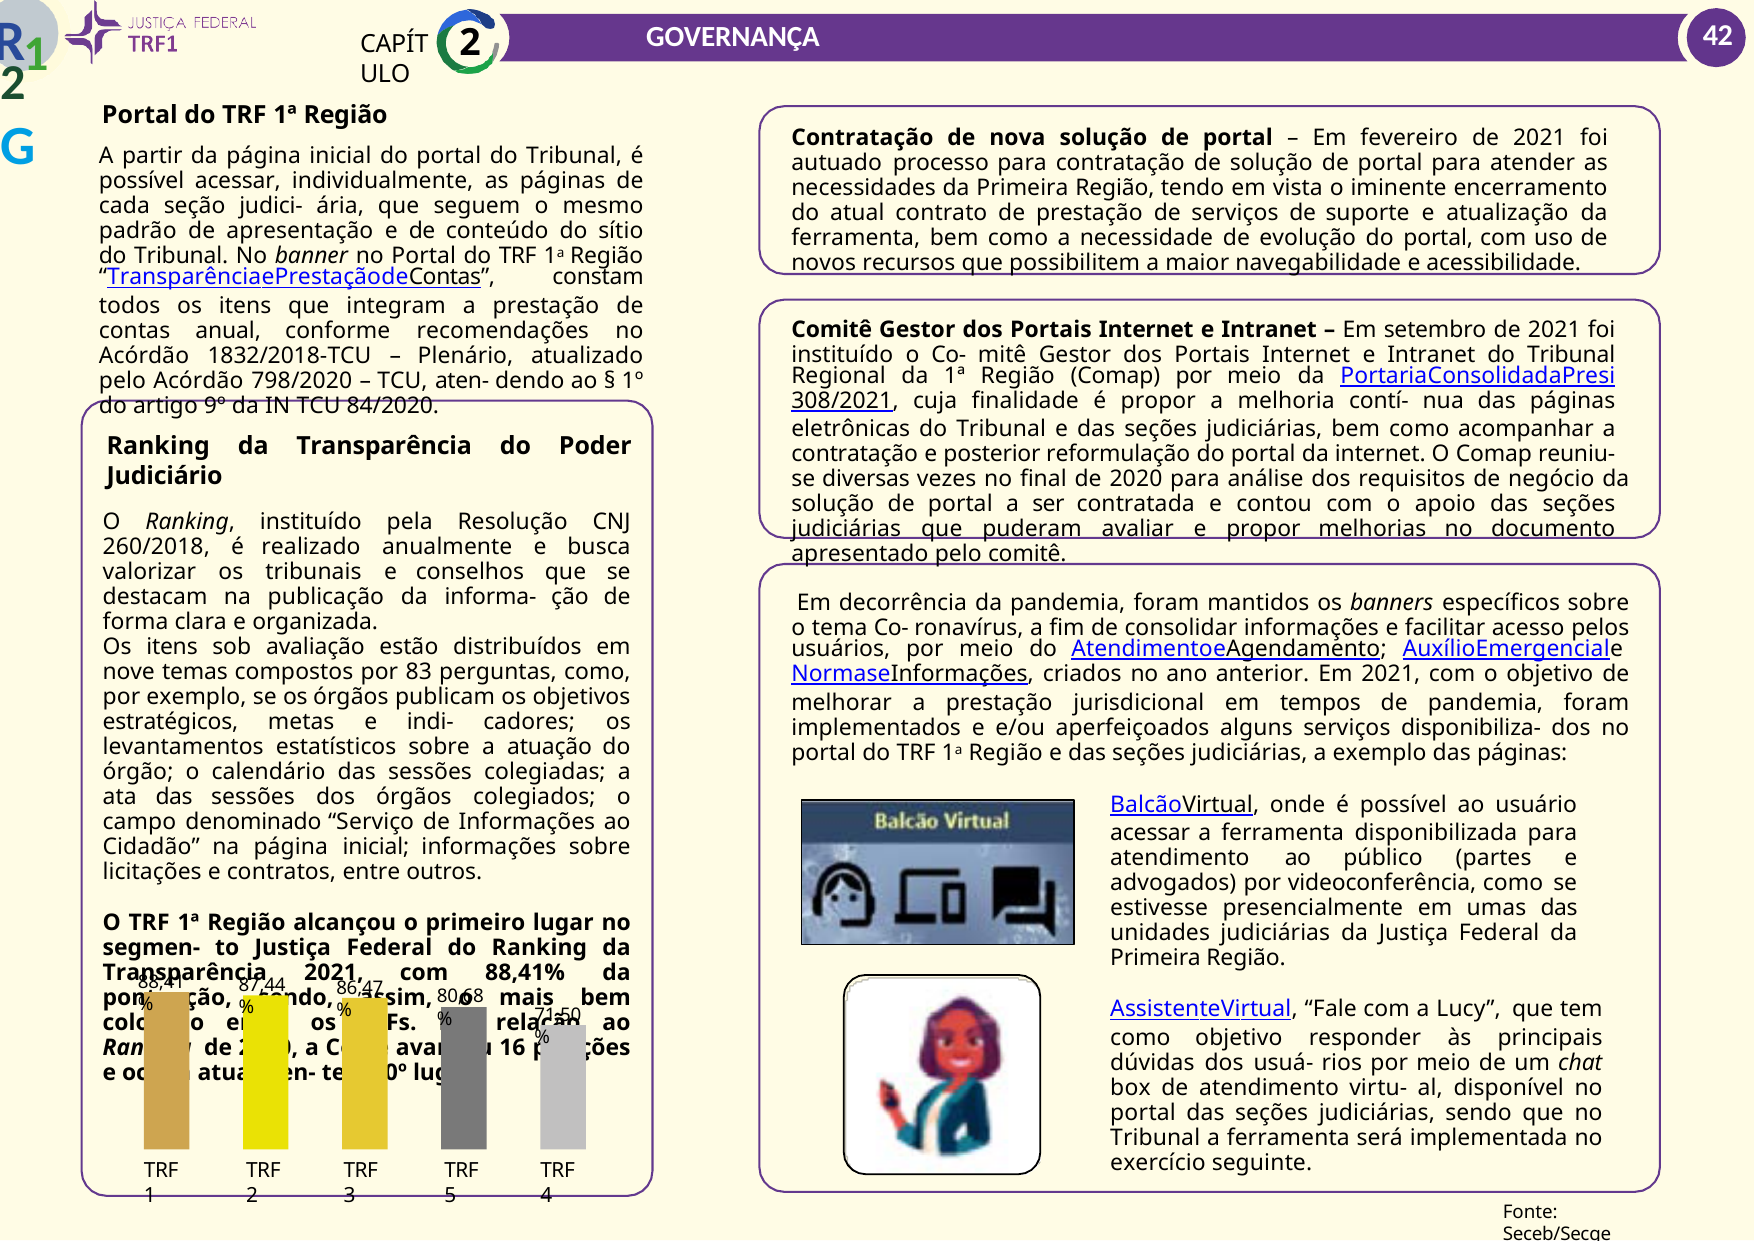

R
2G
42
GOVERNANÇA
2
1
CAPÍTULO
Portal do TRF 1ª Região
A partir da página inicial do portal do Tribunal, é possível acessar, individualmente, as páginas de cada seção judici- ária, que seguem o mesmo padrão de apresentação e de conteúdo do sítio do Tribunal. No banner no Portal do TRF 1a Região “TransparênciaePrestaçãodeContas”, constam todos os itens que integram a prestação de contas anual, conforme recomendações no Acórdão 1832/2018-TCU – Plenário, atualizado pelo Acórdão 798/2020 – TCU, aten- dendo ao § 1º do artigo 9º da IN TCU 84/2020.
Contratação de nova solução de portal – Em fevereiro de 2021 foi autuado processo para contratação de solução de portal para atender as necessidades da Primeira Região, tendo em vista o iminente encerramento do atual contrato de prestação de serviços de suporte e atualização da ferramenta, bem como a necessidade de evolução do portal, com uso de novos recursos que possibilitem a maior navegabilidade e acessibilidade.
Comitê Gestor dos Portais Internet e Intranet – Em setembro de 2021 foi instituído o Co- mitê Gestor dos Portais Internet e Intranet do Tribunal Regional da 1ª Região (Comap) por meio da PortariaConsolidadaPresi308/2021, cuja finalidade é propor a melhoria contí- nua das páginas eletrônicas do Tribunal e das seções judiciárias, bem como acompanhar a contratação e posterior reformulação do portal da internet. O Comap reuniu-se diversas vezes no final de 2020 para análise dos requisitos de negócio da solução de portal a ser contratada e contou com o apoio das seções judiciárias que puderam avaliar e propor melhorias no documento apresentado pelo comitê.
Ranking da Transparência do Poder Judiciário
O Ranking, instituído pela Resolução CNJ 260/2018, é realizado anualmente e busca valorizar os tribunais e conselhos que se destacam na publicação da informa- ção de forma clara e organizada.
Os itens sob avaliação estão distribuídos em nove temas compostos por 83 perguntas, como, por exemplo, se os órgãos publicam os objetivos estratégicos, metas e indi- cadores; os levantamentos estatísticos sobre a atuação do órgão; o calendário das sessões colegiadas; a ata das sessões dos órgãos colegiados; o campo denominado “Serviço de Informações ao Cidadão” na página inicial; informações sobre licitações e contratos, entre outros.
O TRF 1ª Região alcançou o primeiro lugar no segmen- to Justiça Federal do Ranking da Transparência 2021, com 88,41% da pontuação, sendo, assim, o mais bem colocado entre os TRFs. Em relação ao Ranking de 2020, a Corte avançou 16 posições e ocupa atualmen- te o 60º lugar.
Em decorrência da pandemia, foram mantidos os banners específicos sobre o tema Co- ronavírus, a fim de consolidar informações e facilitar acesso pelos usuários, por meio do AtendimentoeAgendamento; AuxílioEmergenciale NormaseInformações, criados no ano anterior. Em 2021, com o objetivo de melhorar a prestação jurisdicional em tempos de pandemia, foram implementados e e/ou aperfeiçoados alguns serviços disponibiliza- dos no portal do TRF 1a Região e das seções judiciárias, a exemplo das páginas:
BalcãoVirtual, onde é possível ao usuário acessar a ferramenta disponibilizada para atendimento ao público (partes e advogados) por videoconferência, como se estivesse presencialmente em umas das unidades judiciárias da Justiça Federal da Primeira Região.
88,41%
87,44%
86,47%
80,68%
AssistenteVirtual, “Fale com a Lucy”, que tem como objetivo responder às principais dúvidas dos usuá- rios por meio de um chat box de atendimento virtu- al, disponível no portal das seções judiciárias, sendo que no Tribunal a ferramenta será implementada no exercício seguinte.
71,50%
TRF1
TRF2
TRF3
TRF5
TRF4
Fonte: Seceb/Secge